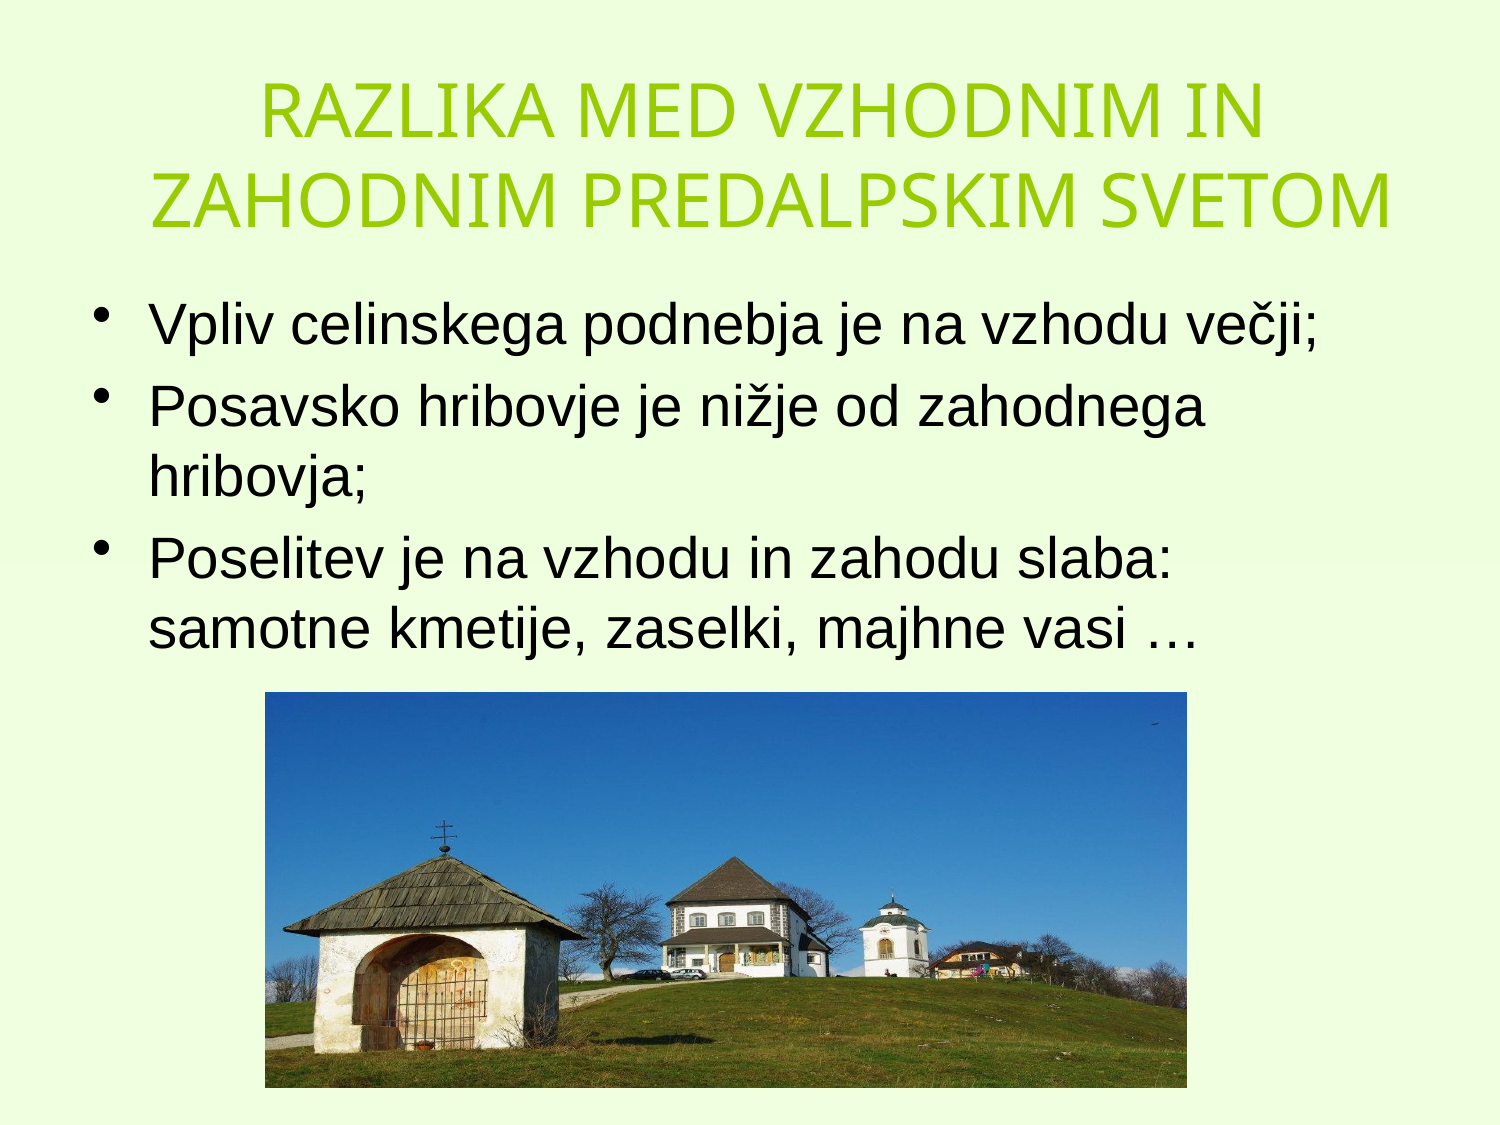

RAZLIKA MED VZHODNIM IN
ZAHODNIM PREDALPSKIM SVETOM
# Vpliv celinskega podnebja je na vzhodu večji;
Posavsko hribovje je nižje od zahodnega hribovja;
Poselitev je na vzhodu in zahodu slaba: samotne kmetije, zaselki, majhne vasi …